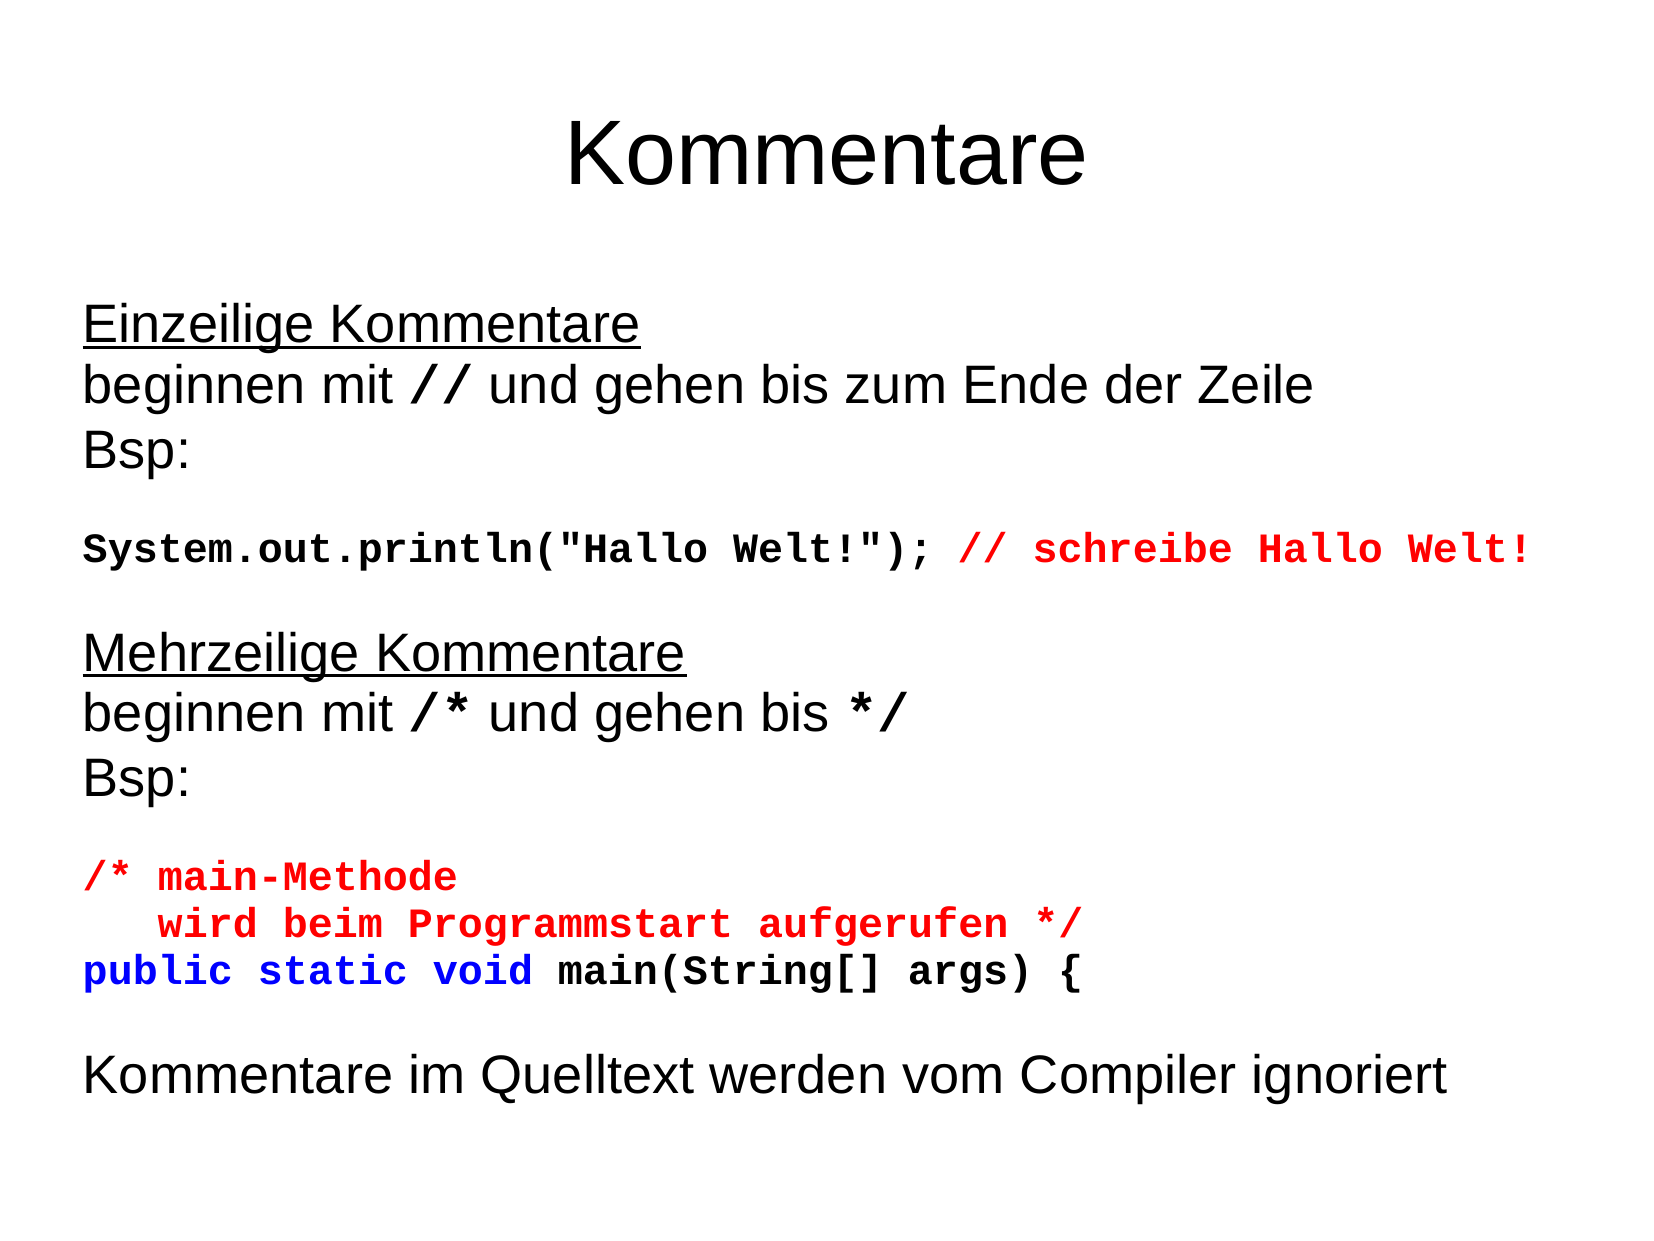

# Kommentare
Einzeilige Kommentare
beginnen mit // und gehen bis zum Ende der Zeile
Bsp:
System.out.println("Hallo Welt!"); // schreibe Hallo Welt!
Mehrzeilige Kommentare
beginnen mit /* und gehen bis */
Bsp:
/* main-Methode
 wird beim Programmstart aufgerufen */
public static void main(String[] args) {
Kommentare im Quelltext werden vom Compiler ignoriert